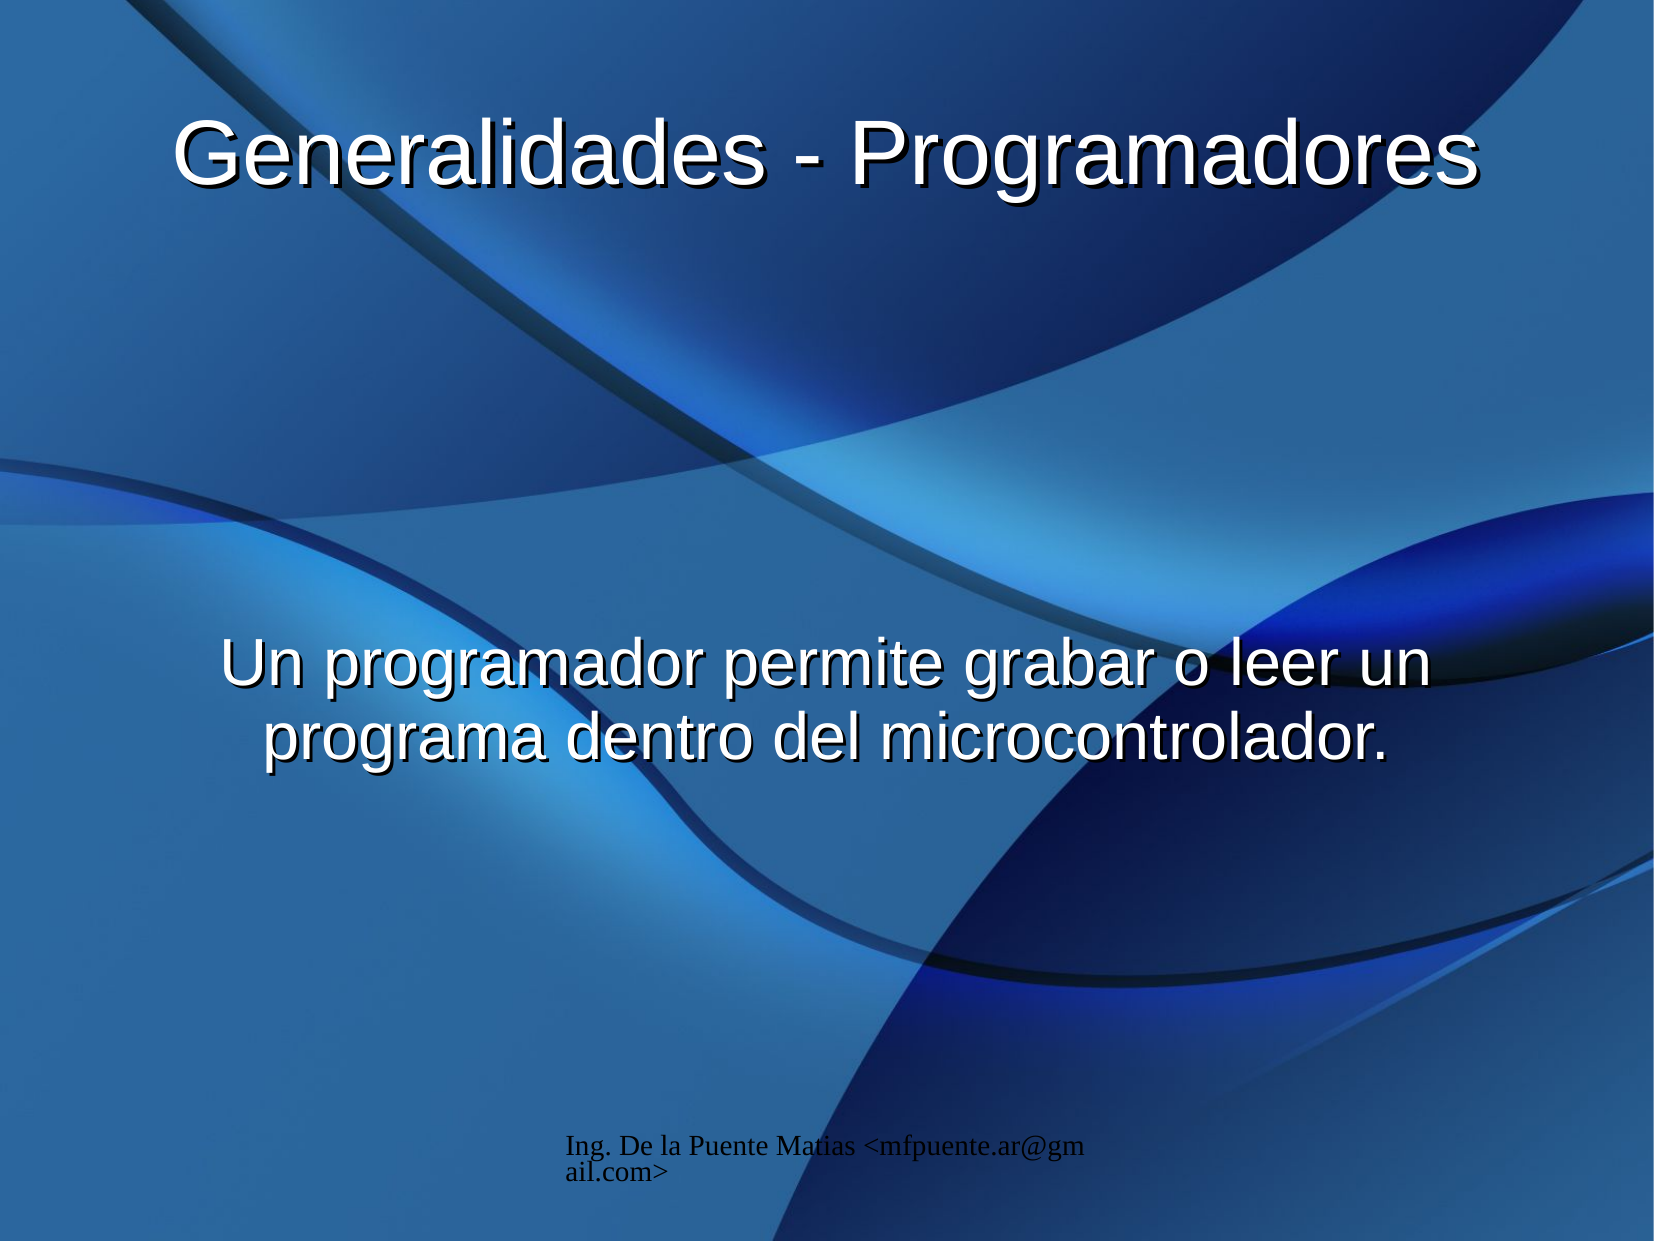

# Generalidades - Programadores
Un programador permite grabar o leer un programa dentro del microcontrolador.
Ing. De la Puente Matias <mfpuente.ar@gmail.com>